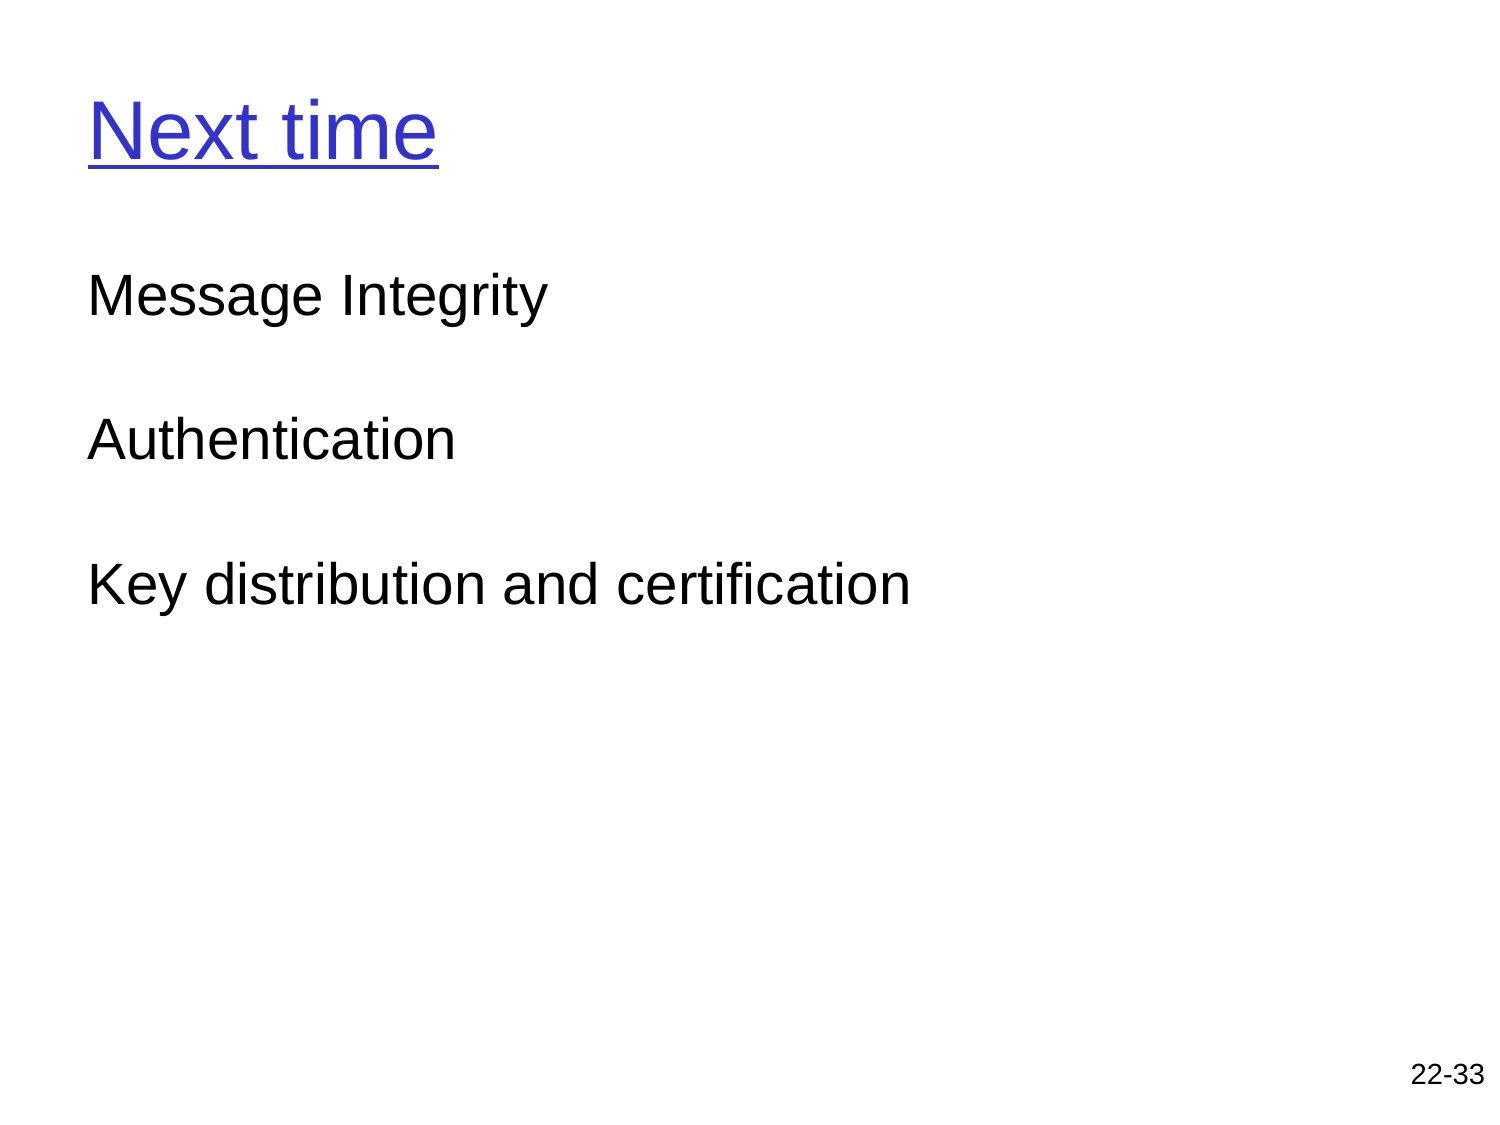

# Next time
Message Integrity
Authentication
Key distribution and certification
33